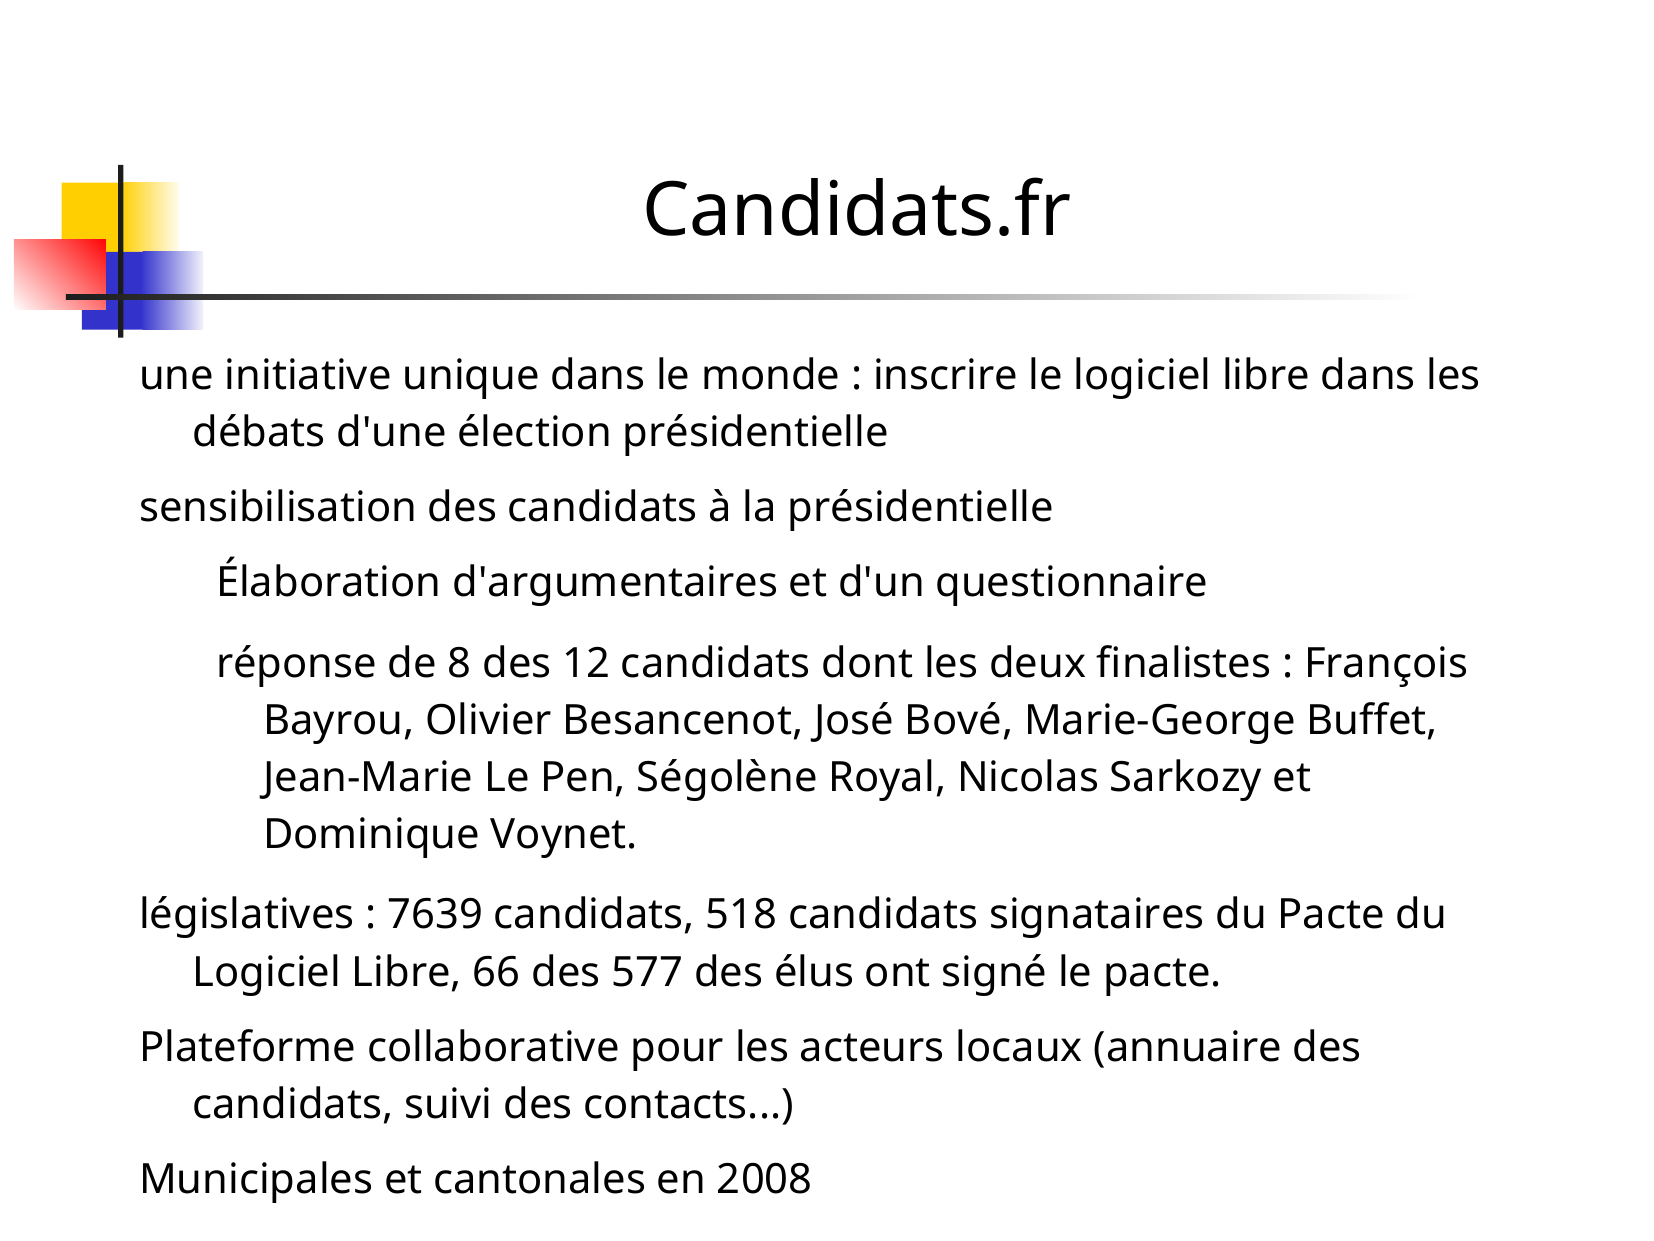

# Candidats.fr
une initiative unique dans le monde : inscrire le logiciel libre dans les débats d'une élection présidentielle
sensibilisation des candidats à la présidentielle
Élaboration d'argumentaires et d'un questionnaire
réponse de 8 des 12 candidats dont les deux finalistes : François Bayrou, Olivier Besancenot, José Bové, Marie-George Buffet, Jean-Marie Le Pen, Ségolène Royal, Nicolas Sarkozy et Dominique Voynet.
législatives : 7639 candidats, 518 candidats signataires du Pacte du Logiciel Libre, 66 des 577 des élus ont signé le pacte.
Plateforme collaborative pour les acteurs locaux (annuaire des candidats, suivi des contacts...)
Municipales et cantonales en 2008